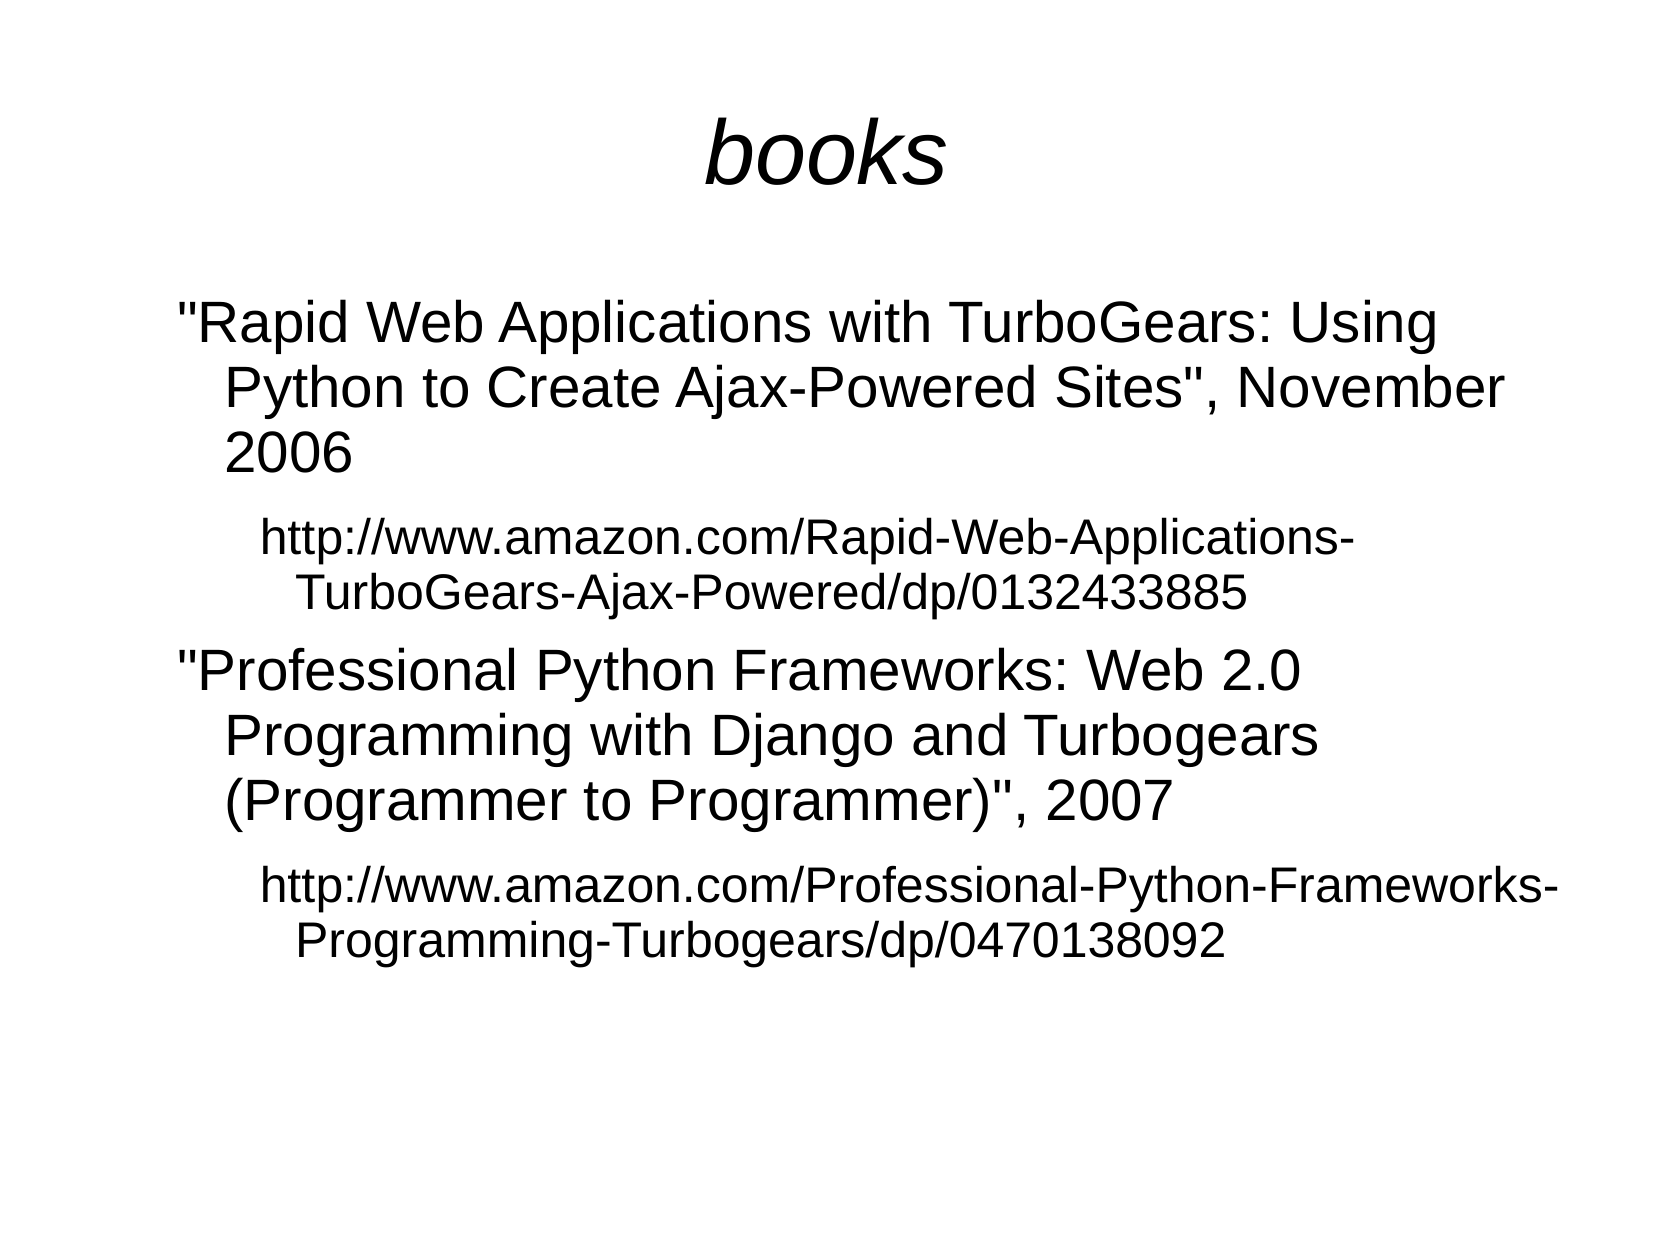

# books
"Rapid Web Applications with TurboGears: Using Python to Create Ajax-Powered Sites", November 2006
http://www.amazon.com/Rapid-Web-Applications-TurboGears-Ajax-Powered/dp/0132433885
"Professional Python Frameworks: Web 2.0 Programming with Django and Turbogears (Programmer to Programmer)", 2007
http://www.amazon.com/Professional-Python-Frameworks-Programming-Turbogears/dp/0470138092